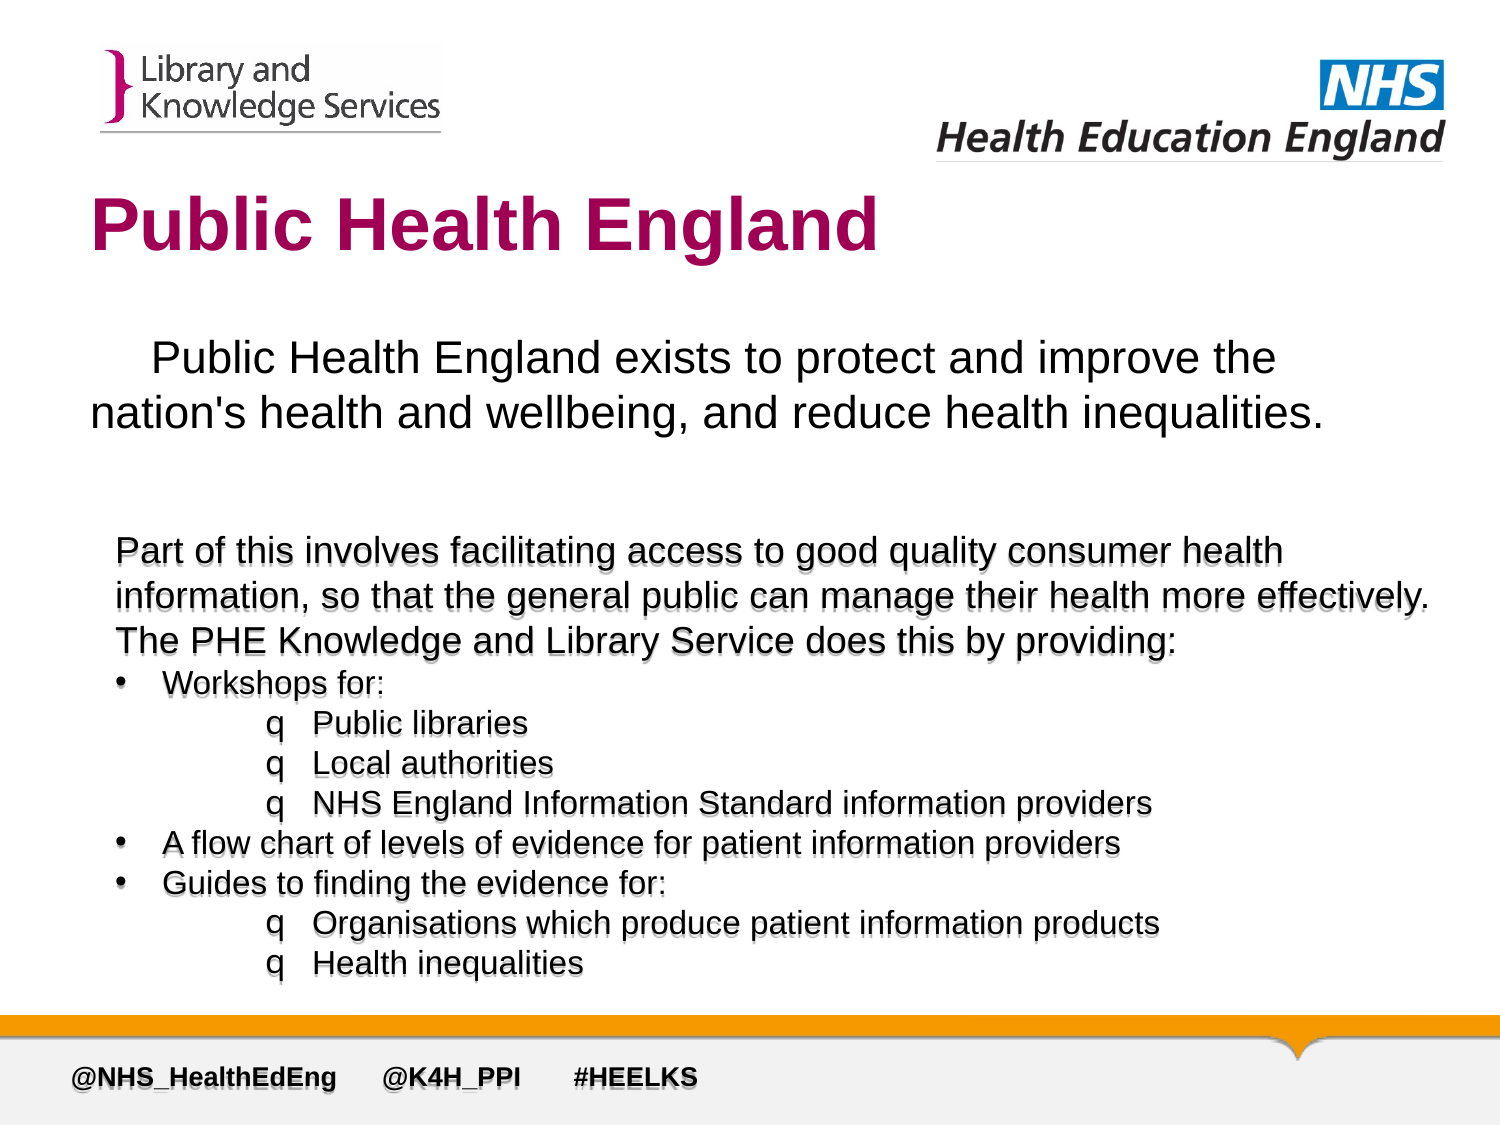

# Public Health England
Public Health England exists to protect and improve the nation's health and wellbeing, and reduce health inequalities.
Part of this involves facilitating access to good quality consumer health information, so that the general public can manage their health more effectively. The PHE Knowledge and Library Service does this by providing:
Workshops for:
Public libraries
Local authorities
NHS England Information Standard information providers
A flow chart of levels of evidence for patient information providers
Guides to finding the evidence for:
Organisations which produce patient information products
Health inequalities
@NHS_HealthEdEng @K4H_PPI #HEELKS